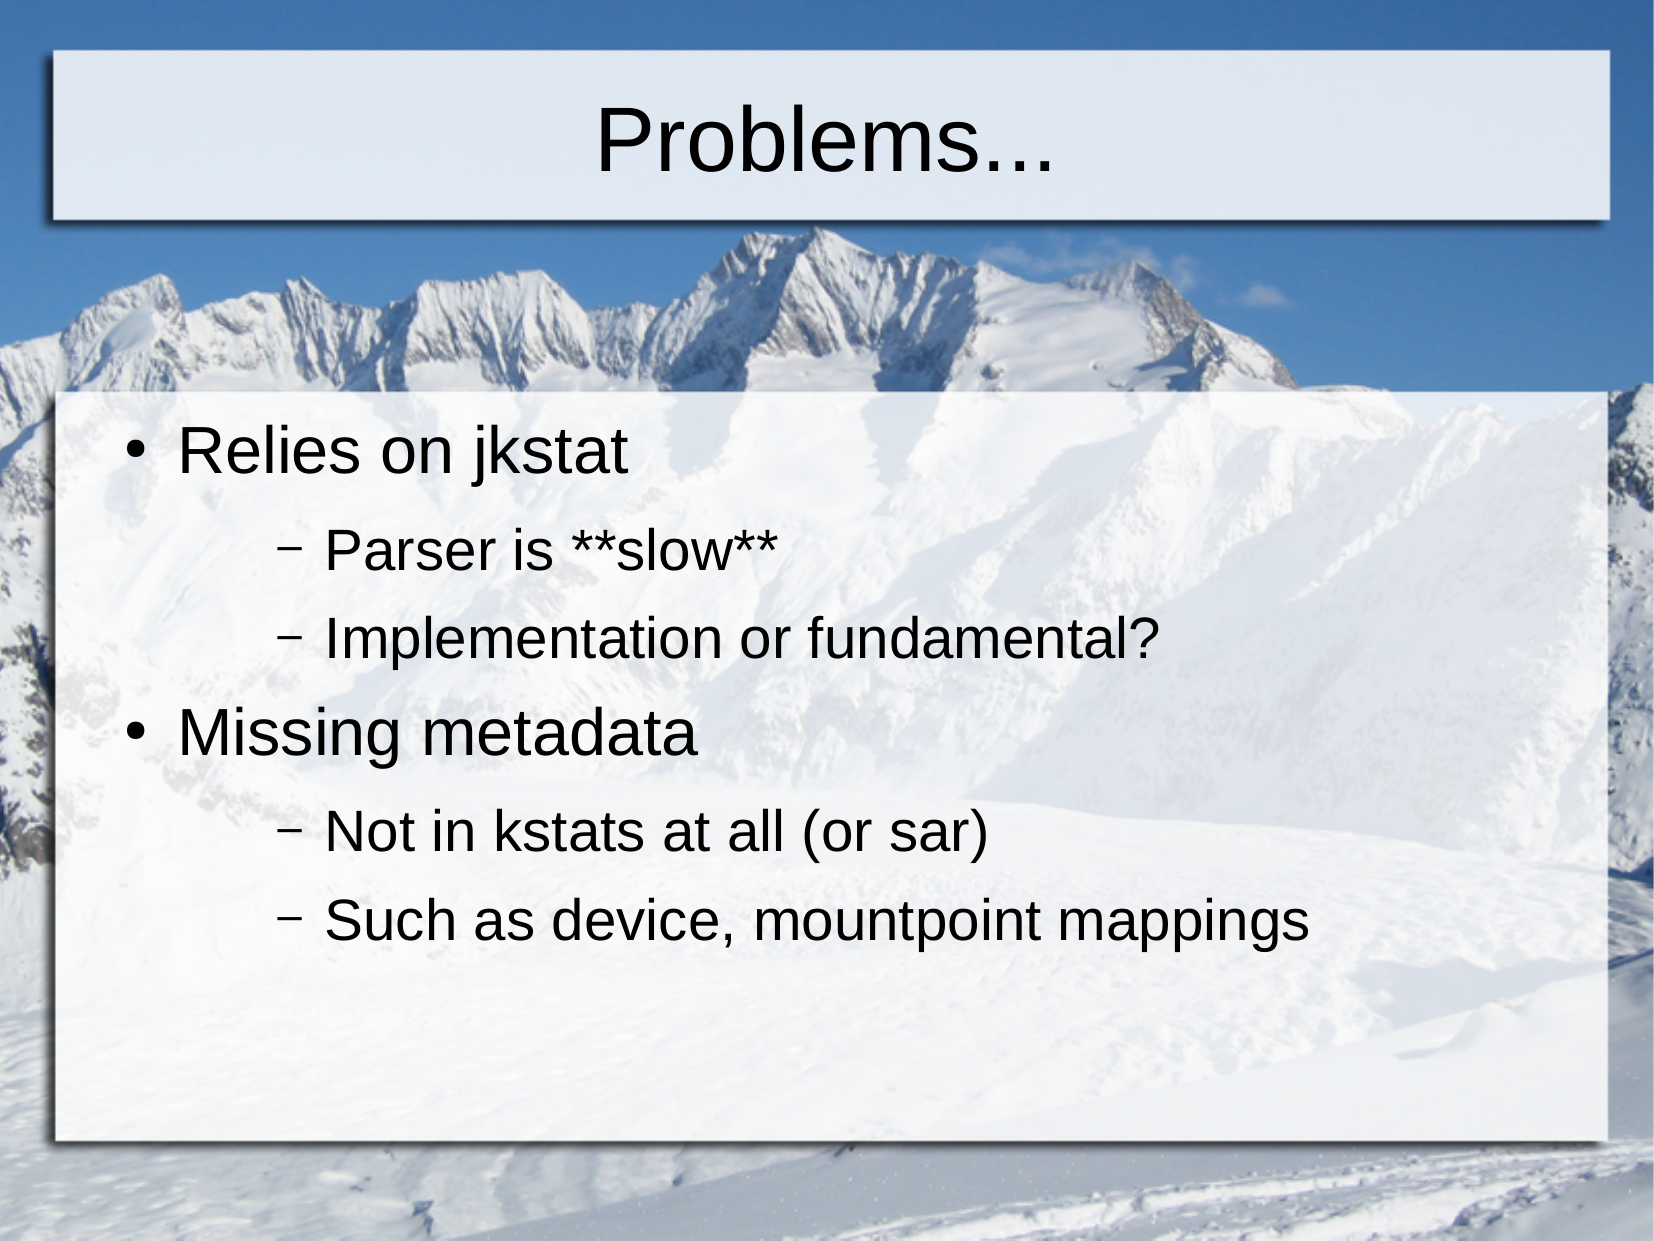

# Problems...
Relies on jkstat
Parser is **slow**
Implementation or fundamental?
Missing metadata
Not in kstats at all (or sar)
Such as device, mountpoint mappings